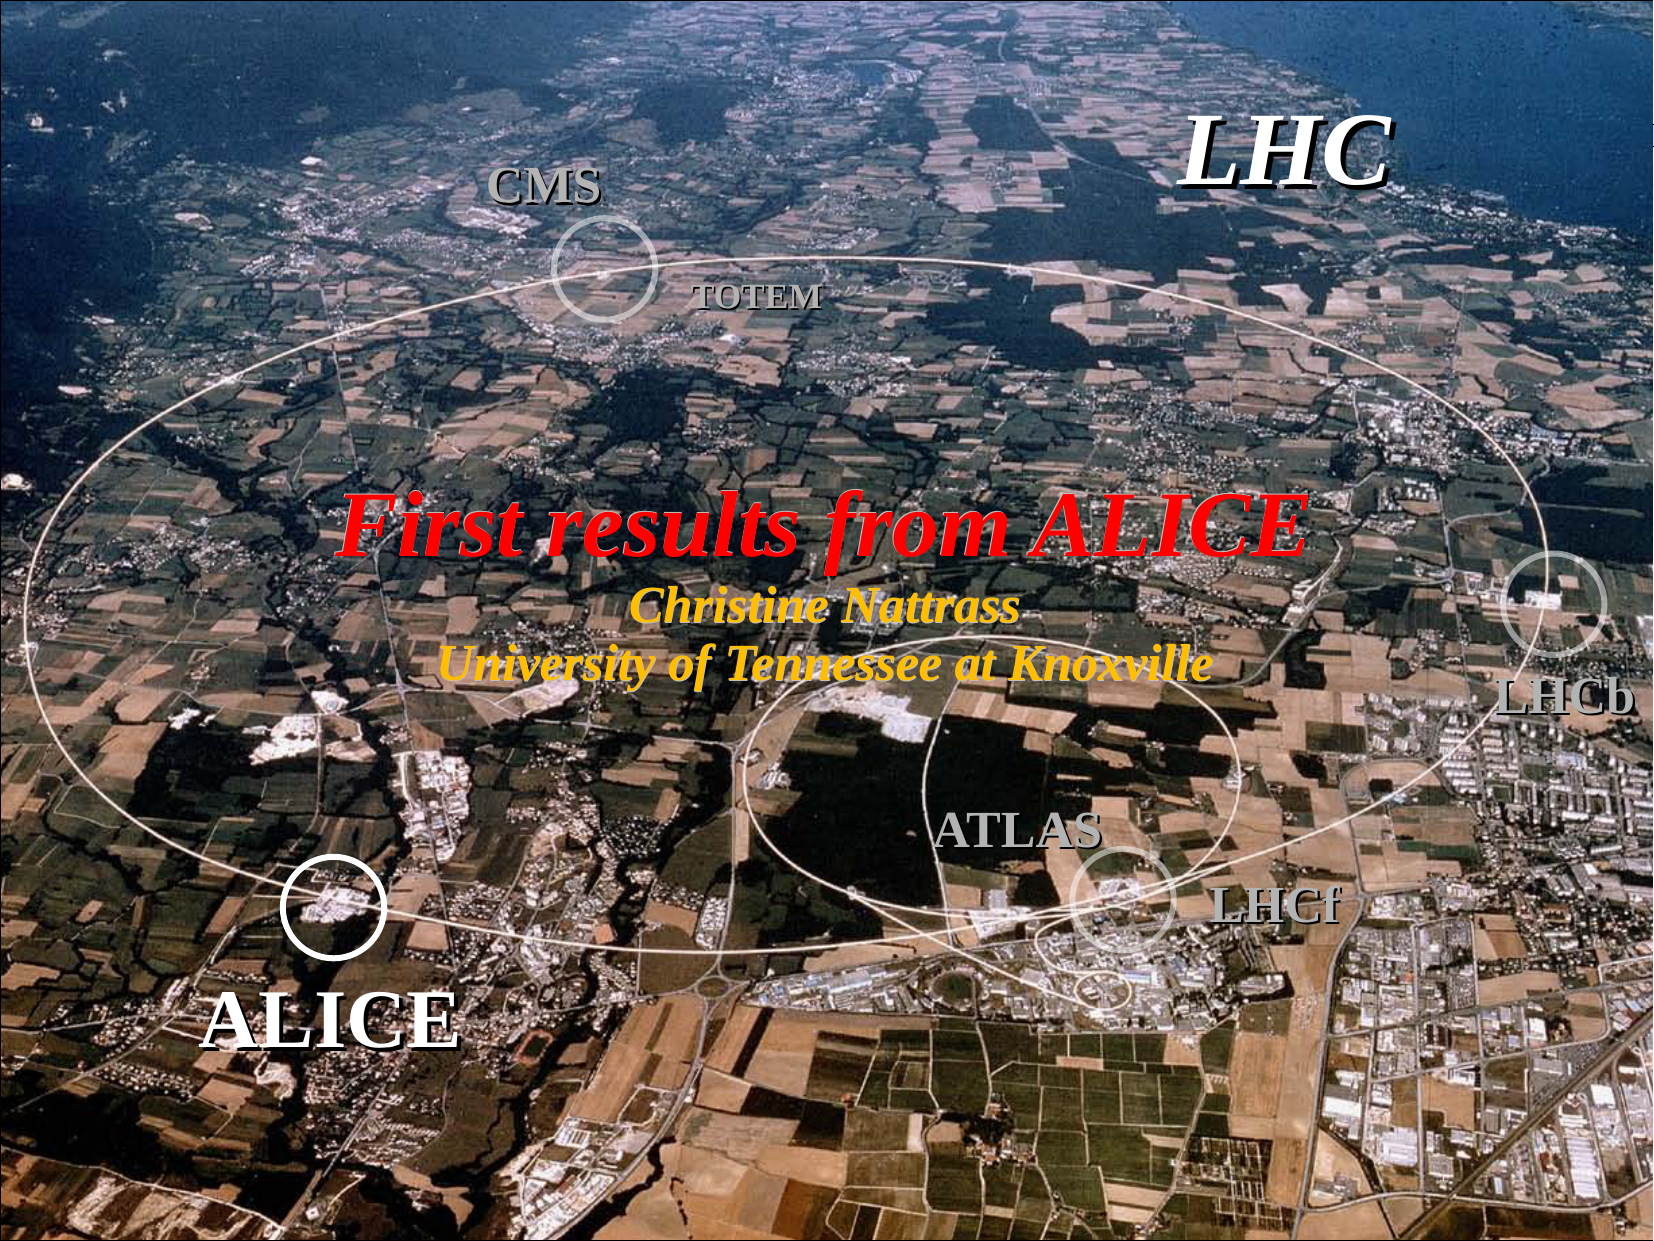

CMS
TOTEM
LHCb
ATLAS
ALICE
LHCf
LHC
First results from ALICE
Christine Nattrass
University of Tennessee at Knoxville